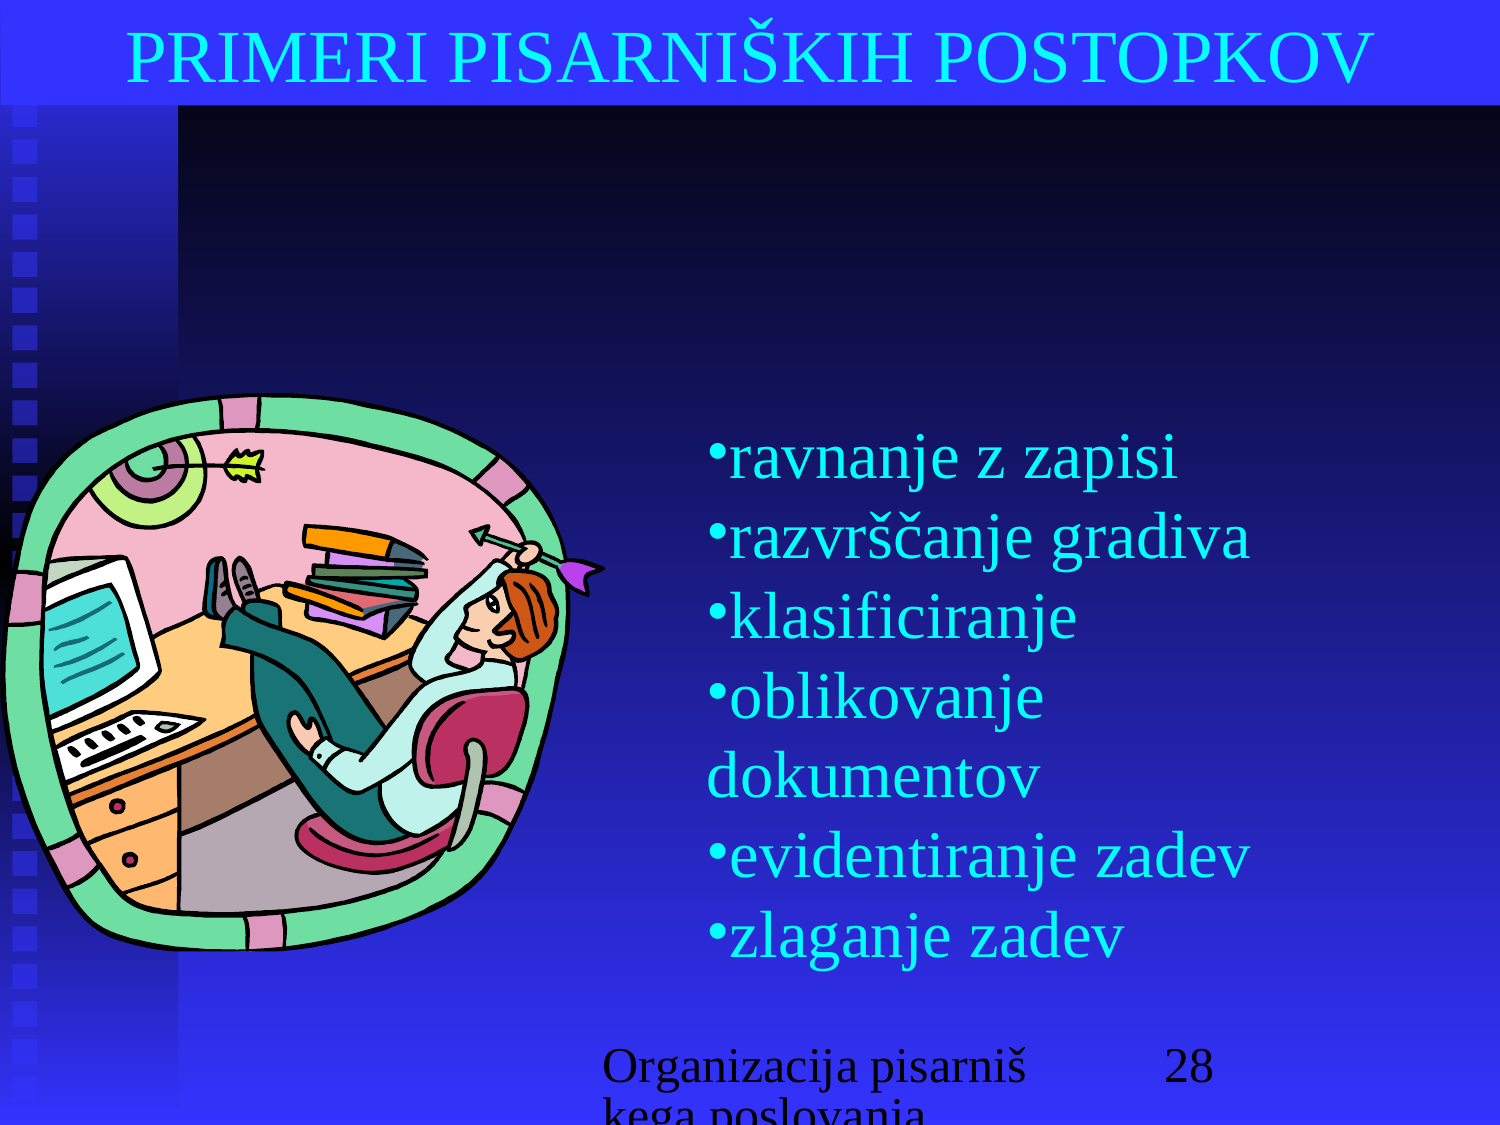

PRIMERI PISARNIŠKIH POSTOPKOV
ravnanje z zapisi
razvrščanje gradiva
klasificiranje
oblikovanje dokumentov
evidentiranje zadev
zlaganje zadev
Organizacija pisarniškega poslovanja
28